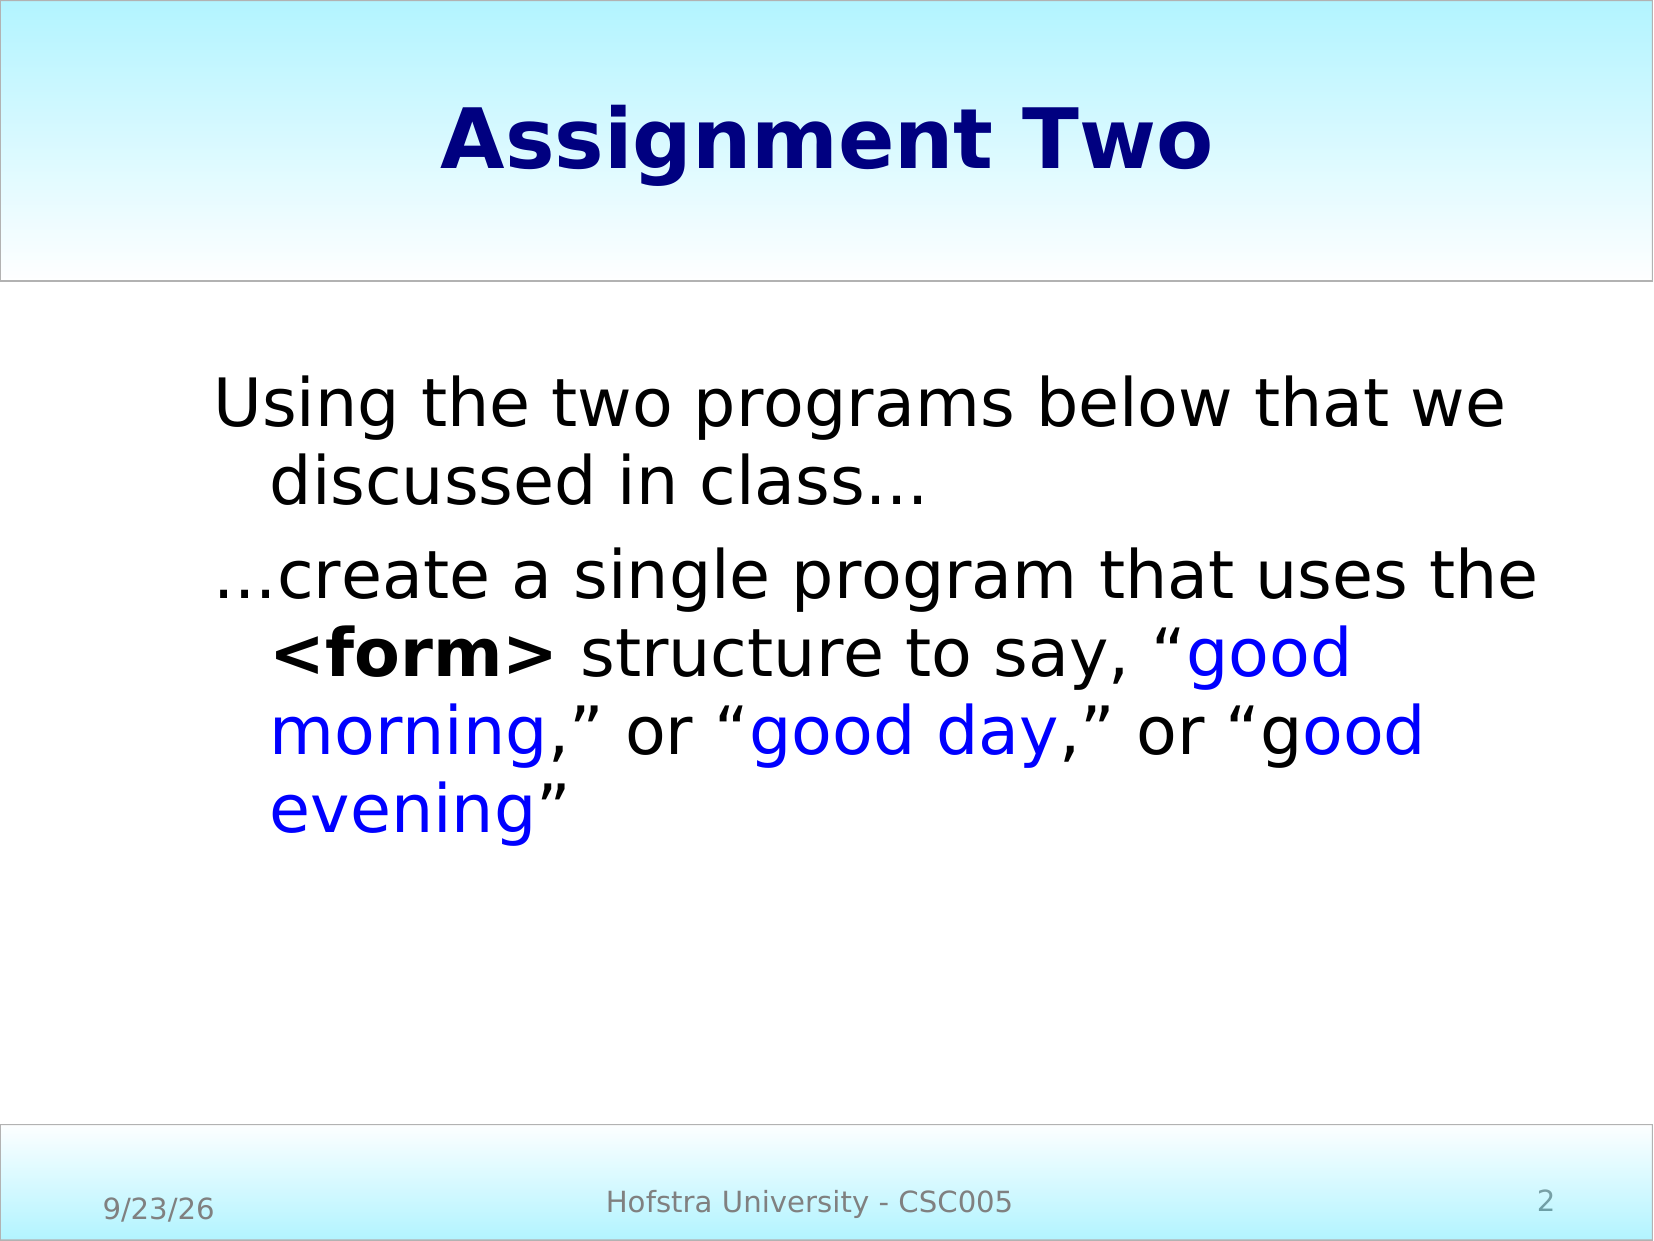

# Assignment Two
Using the two programs below that we discussed in class...
...create a single program that uses the <form> structure to say, “good morning,” or “good day,” or “good evening”
2
Hofstra University - CSC005